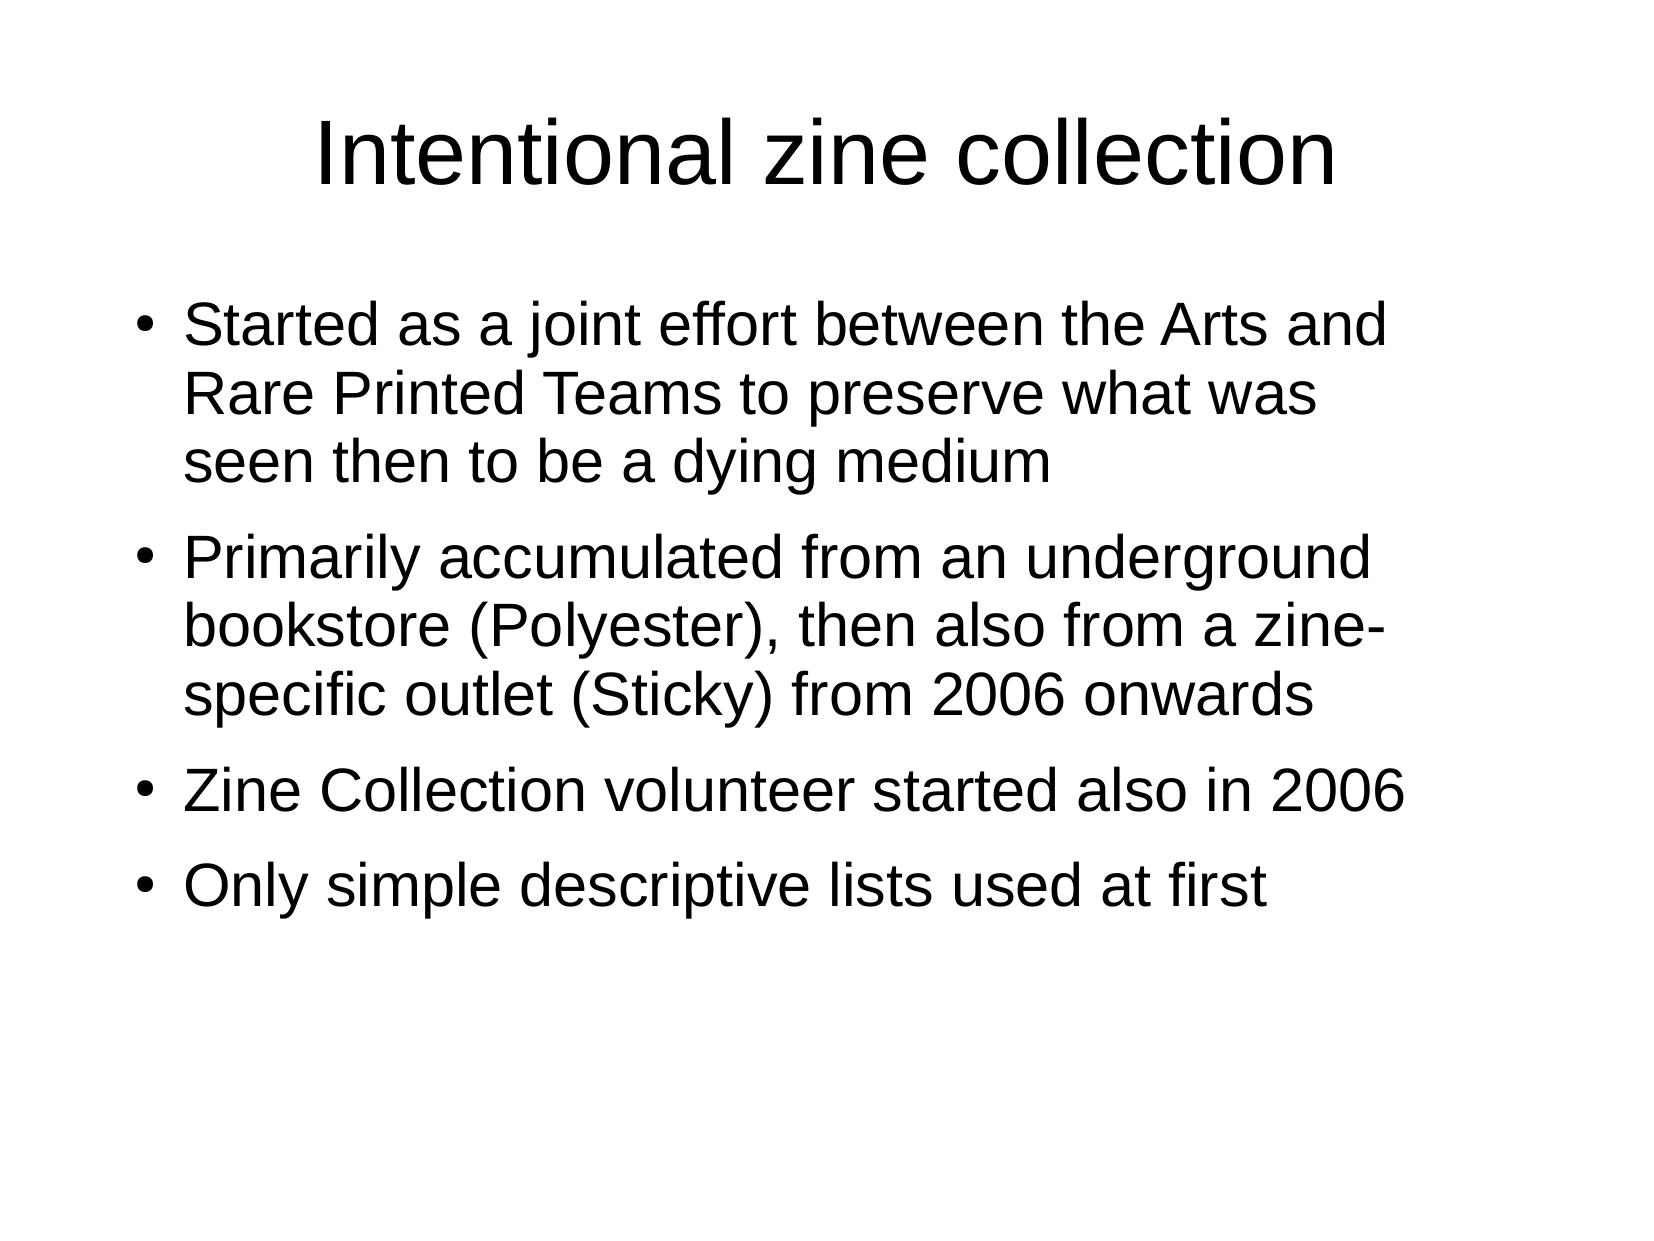

# Intentional zine collection
Started as a joint effort between the Arts and Rare Printed Teams to preserve what was seen then to be a dying medium
Primarily accumulated from an underground bookstore (Polyester), then also from a zine-specific outlet (Sticky) from 2006 onwards
Zine Collection volunteer started also in 2006
Only simple descriptive lists used at first